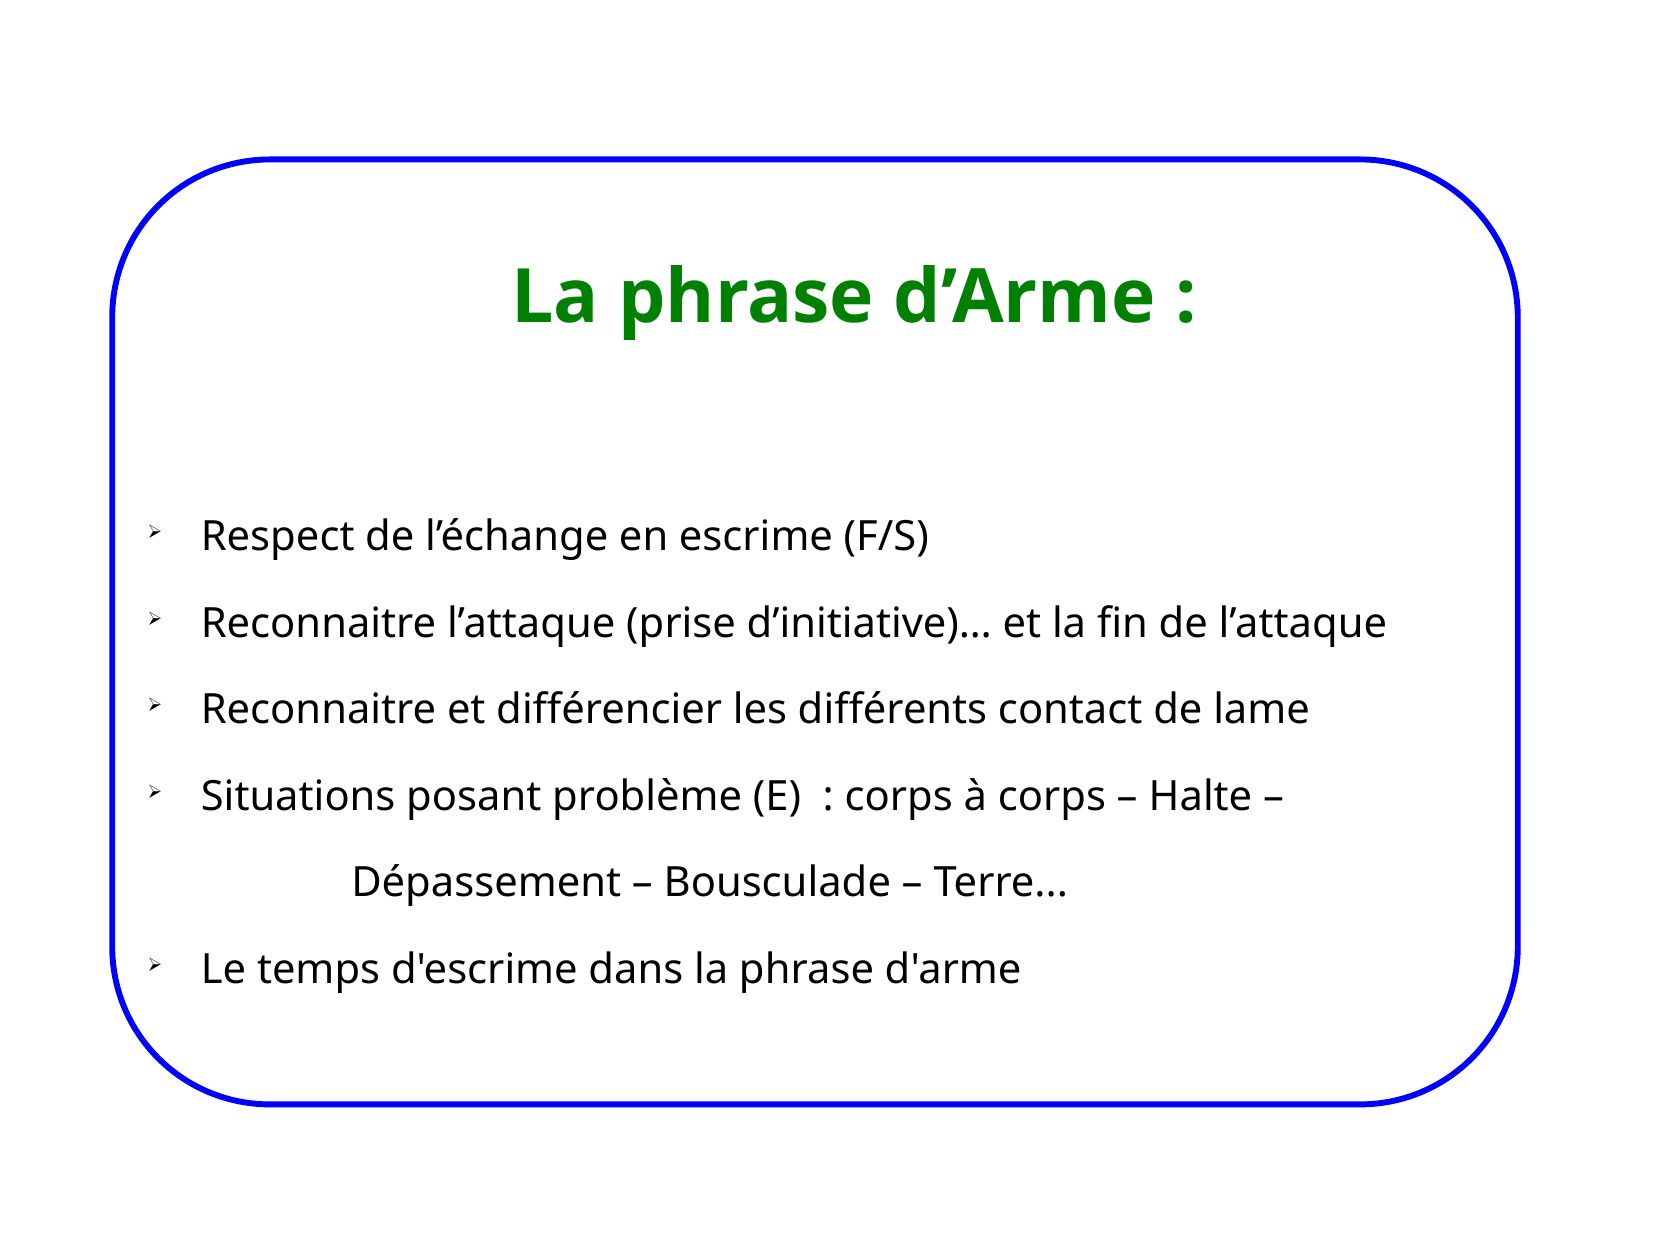

# La phrase d’Arme :
Respect de l’échange en escrime (F/S)
Reconnaitre l’attaque (prise d’initiative)… et la fin de l’attaque
Reconnaitre et différencier les différents contact de lame
Situations posant problème (E)  : corps à corps – Halte –
 Dépassement – Bousculade – Terre...
Le temps d'escrime dans la phrase d'arme